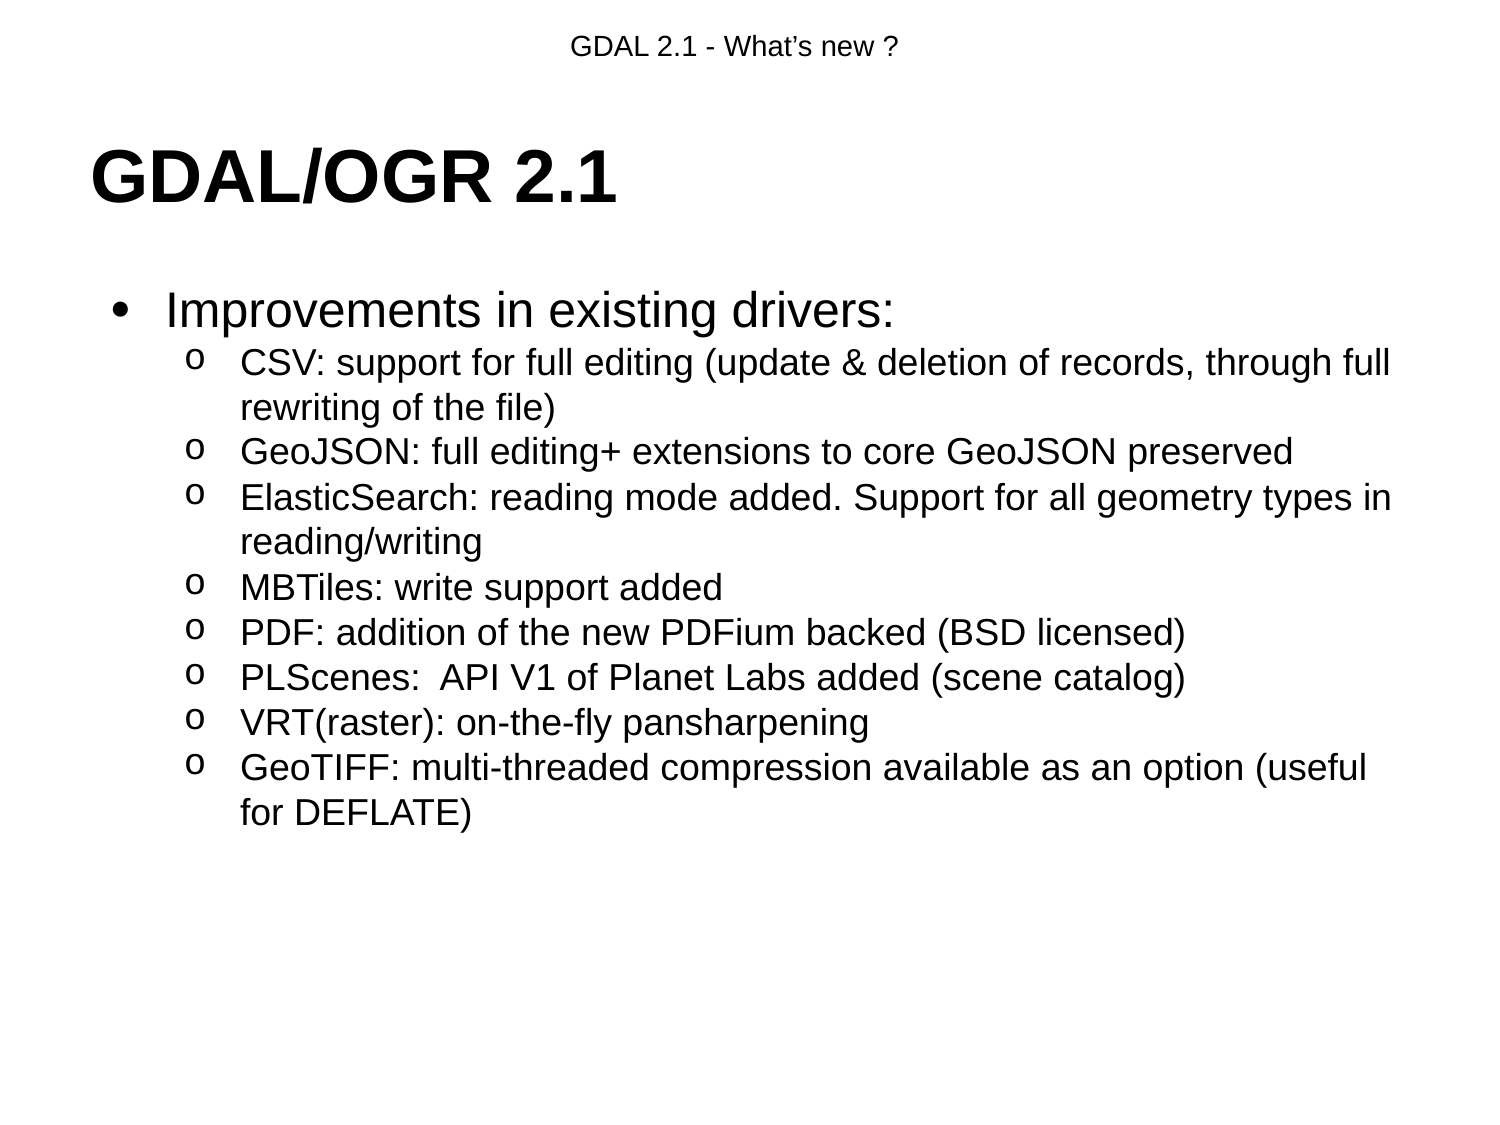

# GDAL/OGR 2.1
Improvements in existing drivers:
CSV: support for full editing (update & deletion of records, through full rewriting of the file)
GeoJSON: full editing+ extensions to core GeoJSON preserved
ElasticSearch: reading mode added. Support for all geometry types in reading/writing
MBTiles: write support added
PDF: addition of the new PDFium backed (BSD licensed)
PLScenes: API V1 of Planet Labs added (scene catalog)
VRT(raster): on-the-fly pansharpening
GeoTIFF: multi-threaded compression available as an option (useful for DEFLATE)